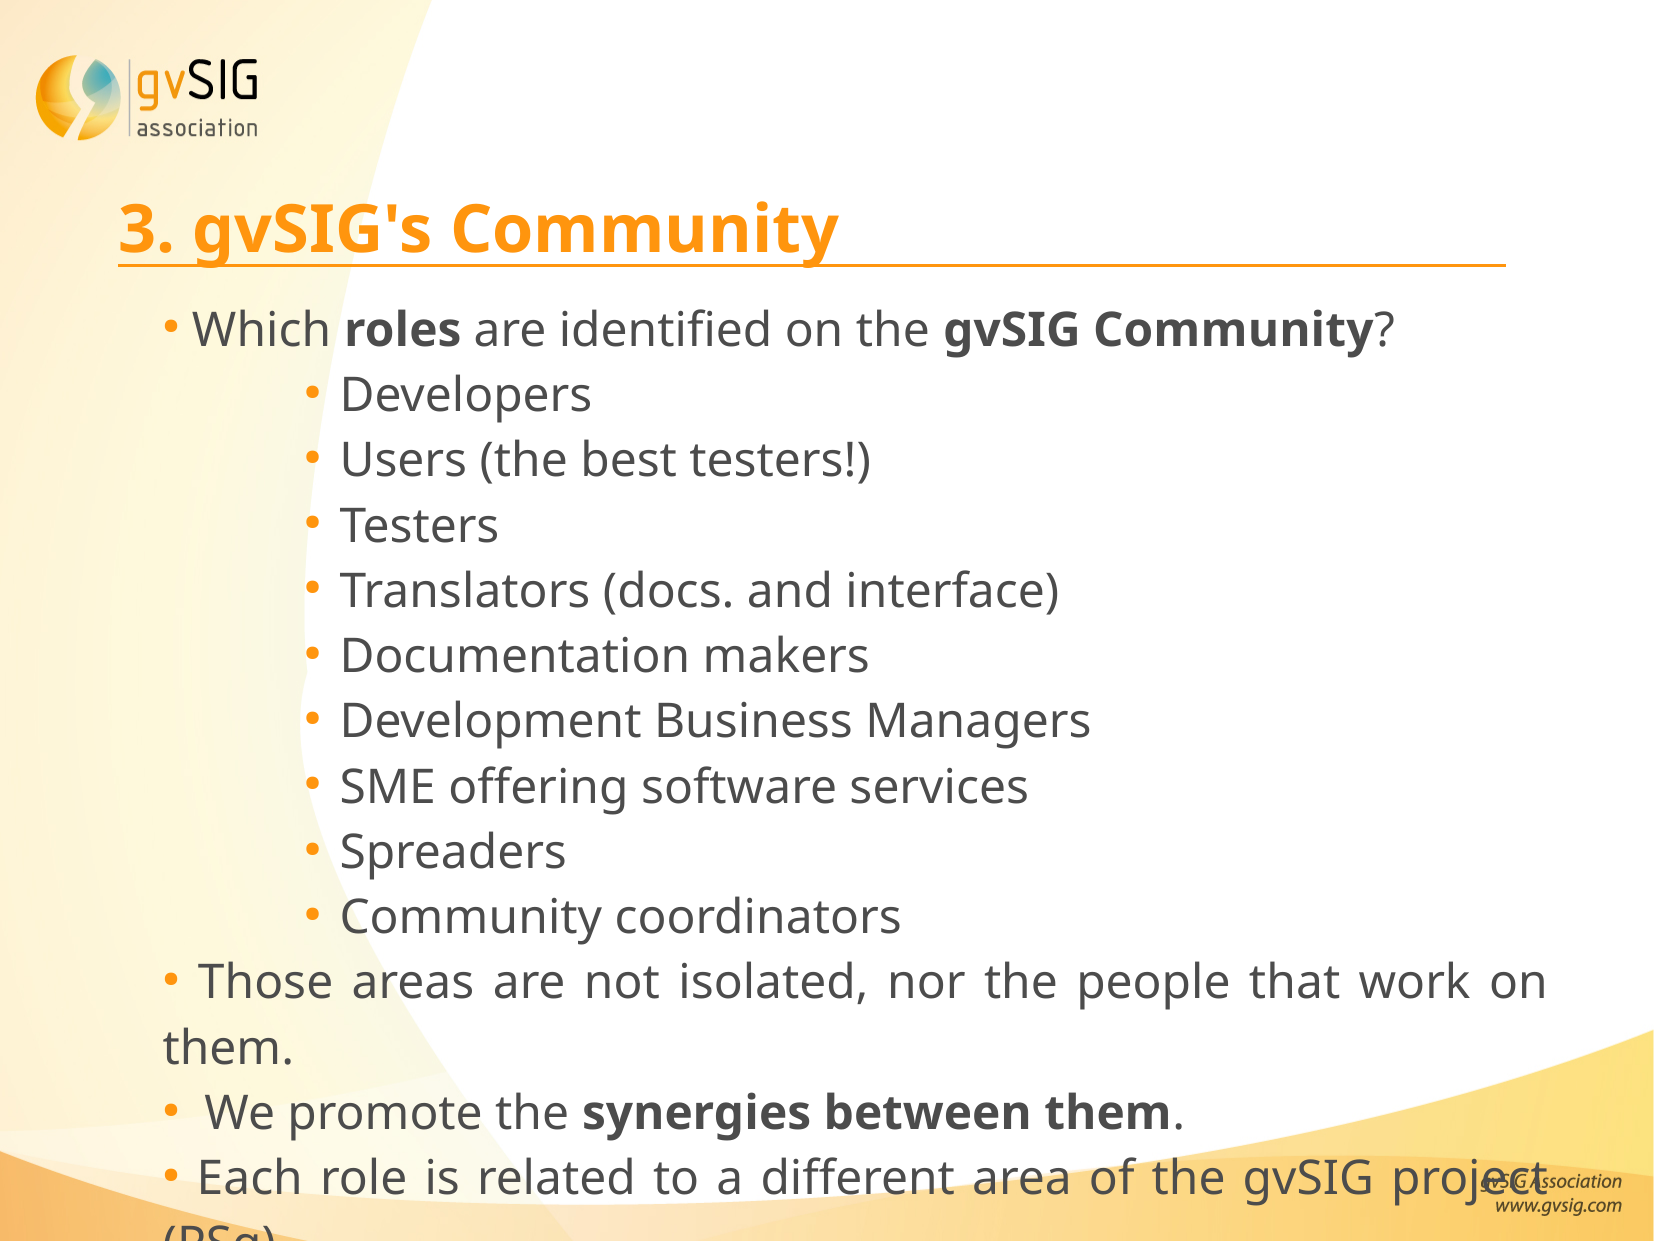

# 3. gvSIG's Community
 Which roles are identified on the gvSIG Community?
Developers
Users (the best testers!)
Testers
Translators (docs. and interface)
Documentation makers
Development Business Managers
SME offering software services
Spreaders
Community coordinators
 Those areas are not isolated, nor the people that work on them.
 We promote the synergies between them.
 Each role is related to a different area of the gvSIG project (PSg)